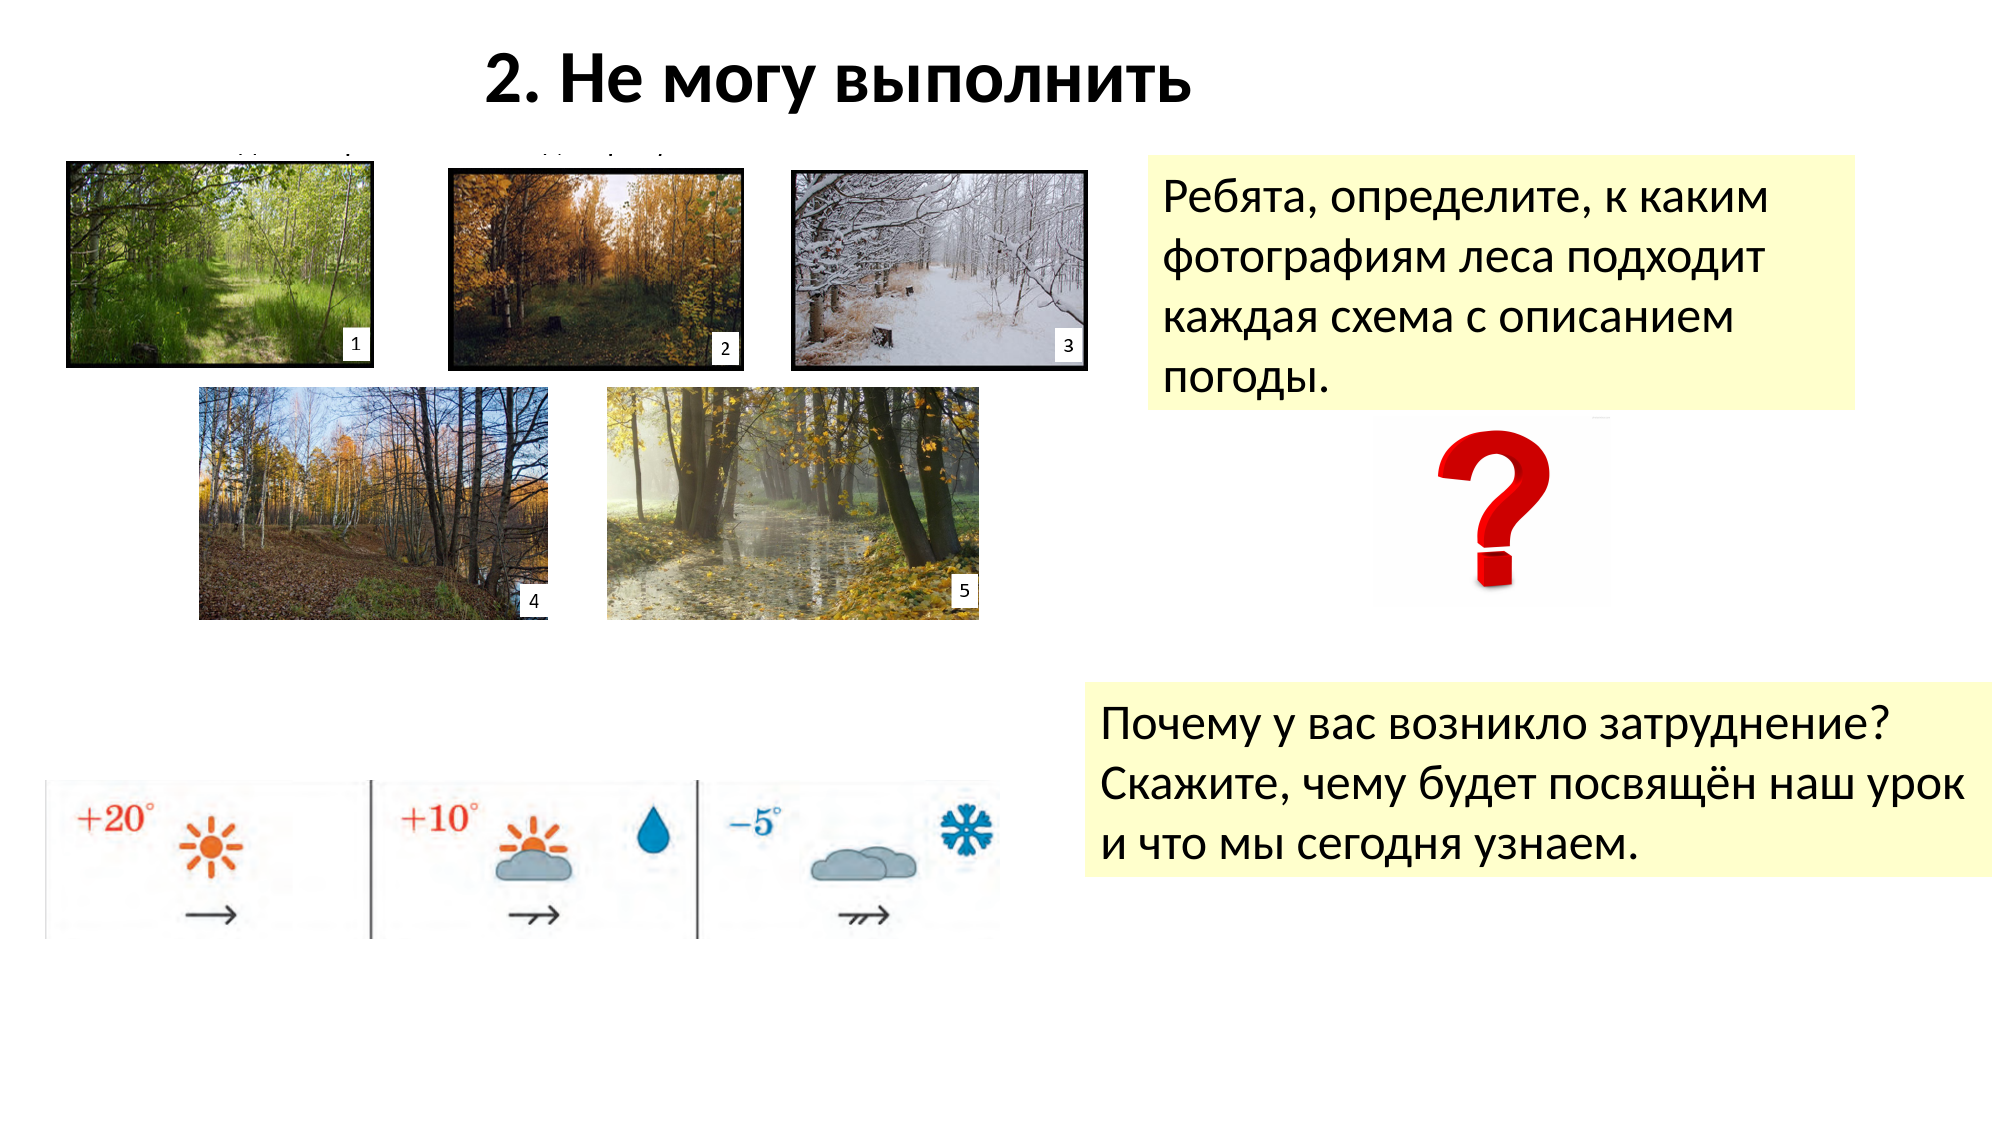

# 2. Не могу выполнить
Ребята, определите, к каким фотографиям леса подходит каждая схема с описанием погоды.
Почему у вас возникло затруднение?
Скажите, чему будет посвящён наш урок
и что мы сегодня узнаем.